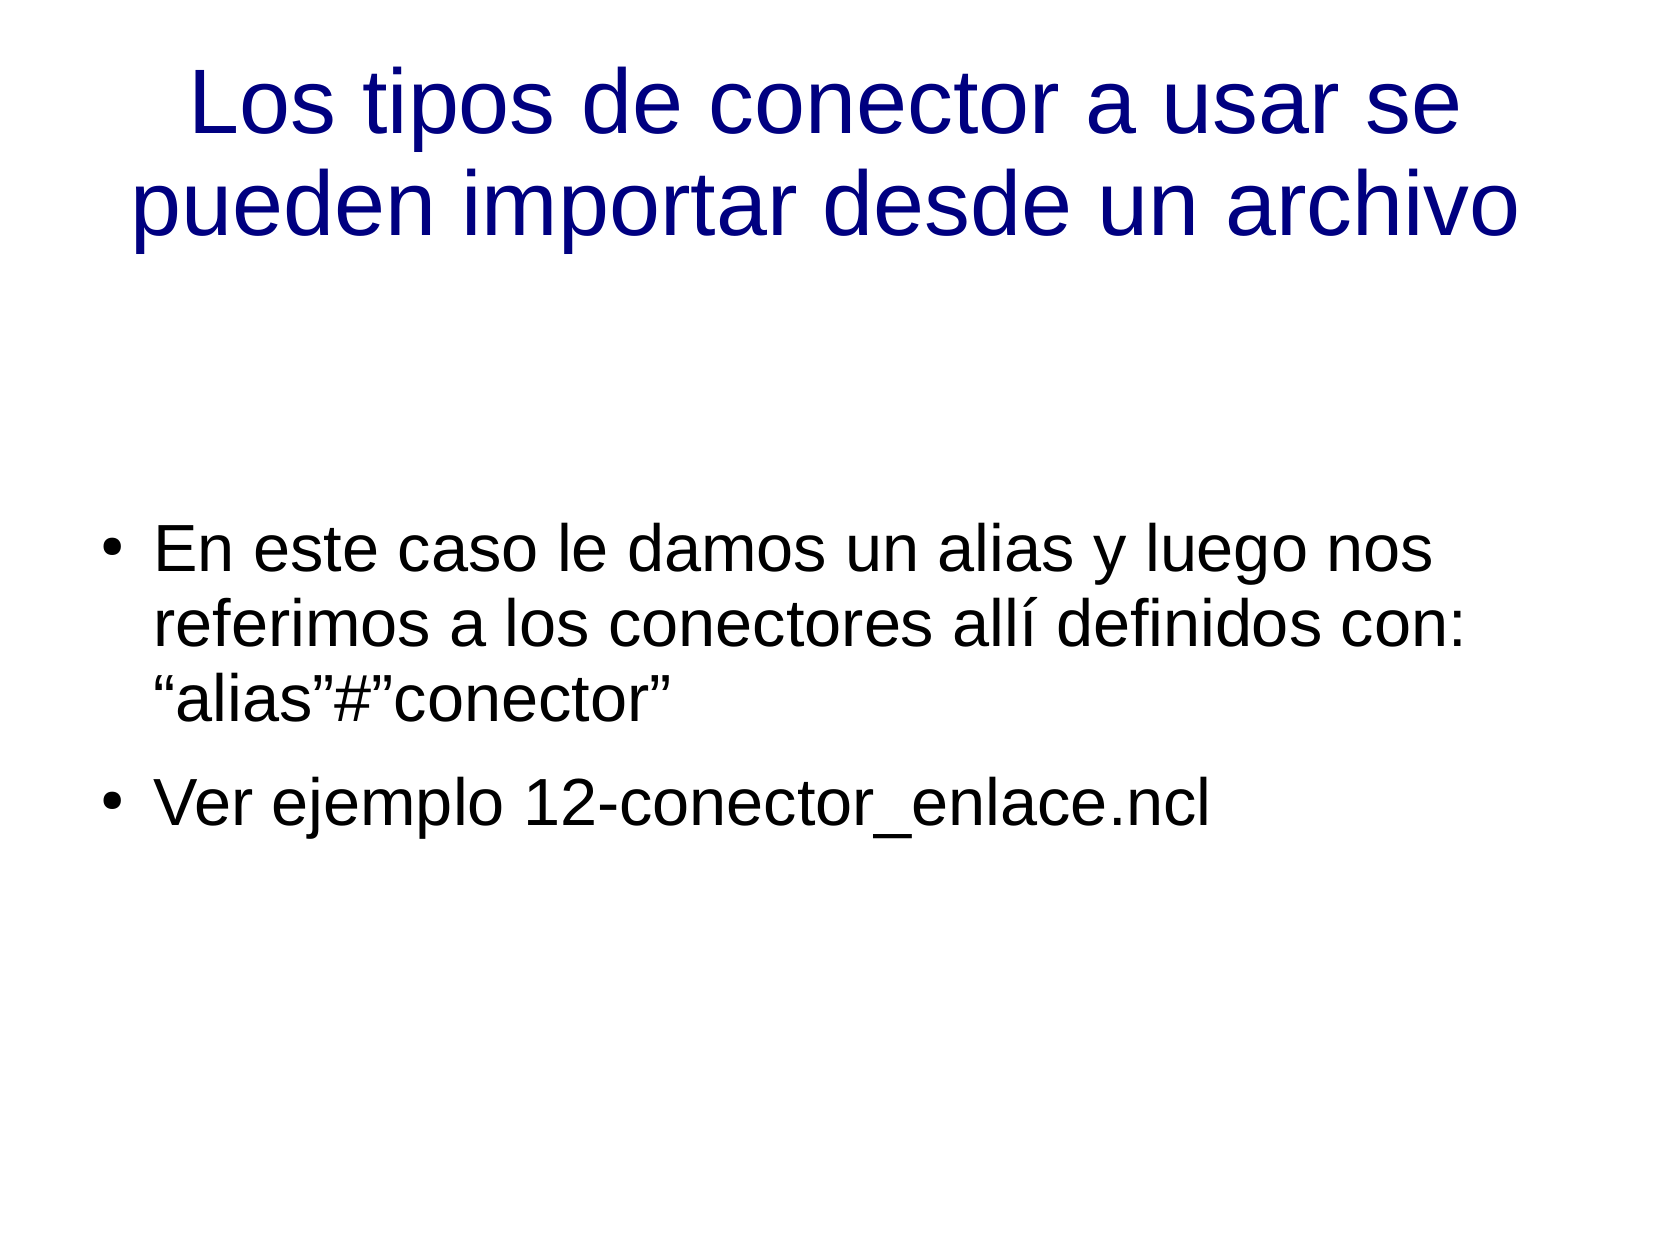

# Los tipos de conector a usar se pueden importar desde un archivo
En este caso le damos un alias y luego nos referimos a los conectores allí definidos con:
“alias”#”conector”
Ver ejemplo 12-conector_enlace.ncl